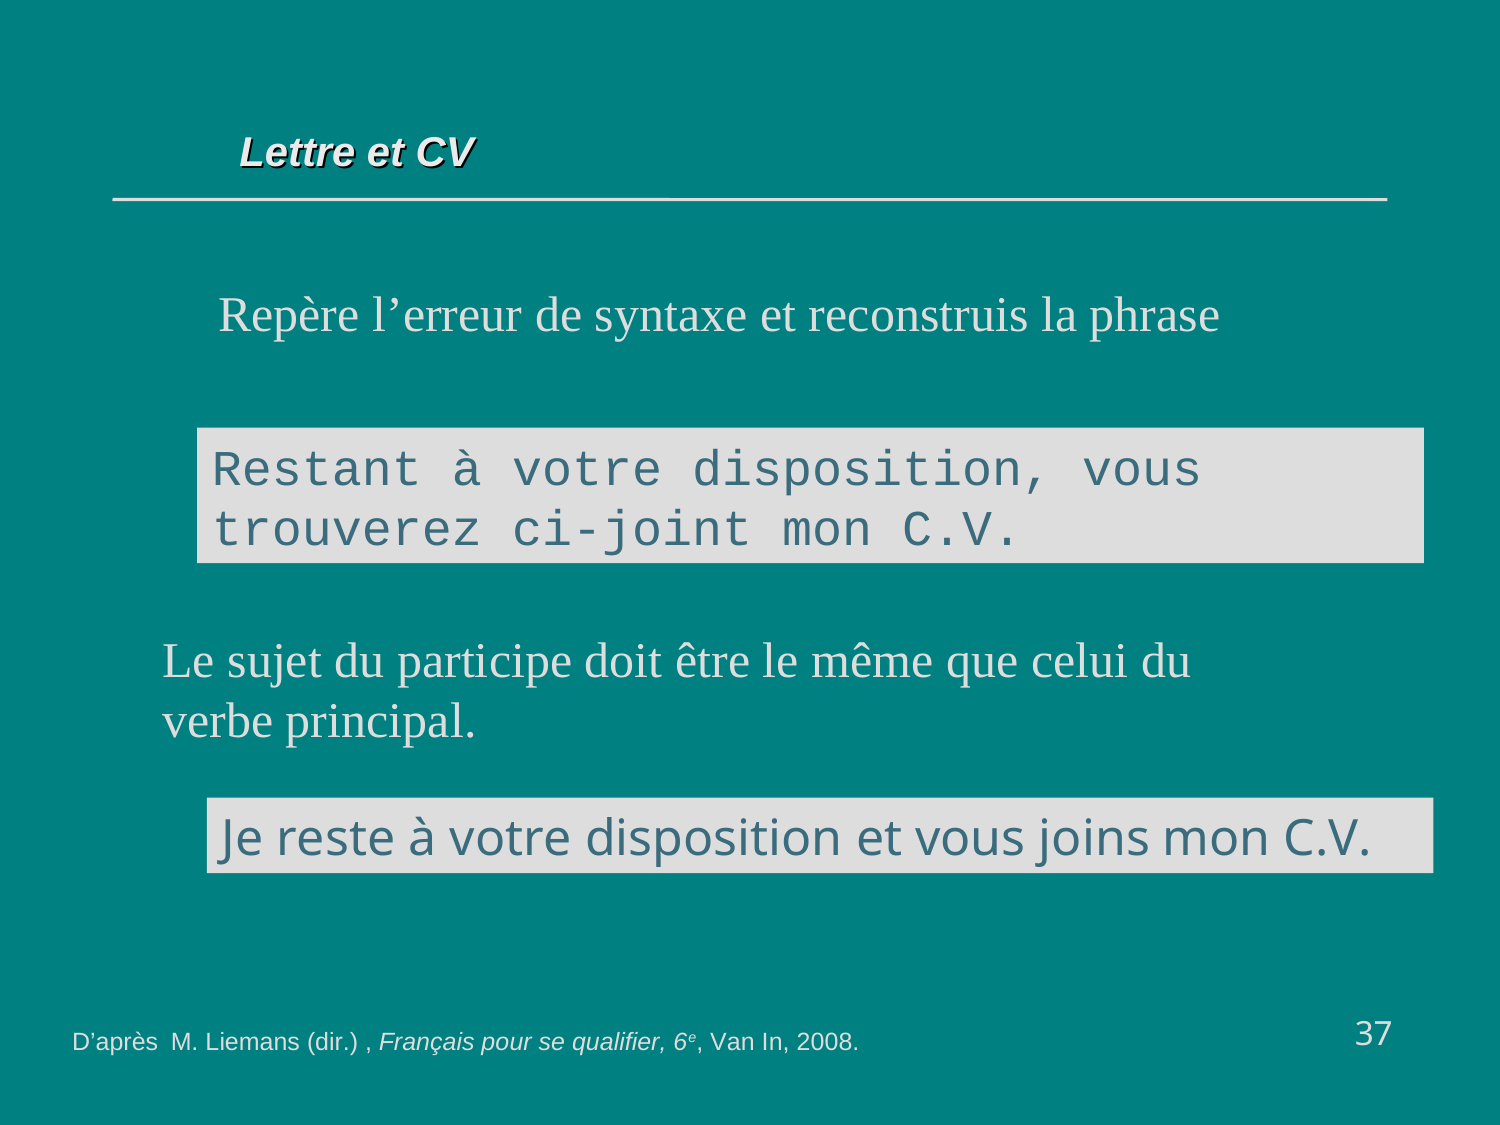

Lettre et CV
Repère l’erreur de syntaxe et reconstruis la phrase
Restant à votre disposition, vous trouverez ci-joint mon C.V.
Le sujet du participe doit être le même que celui du verbe principal.
Je reste à votre disposition et vous joins mon C.V.
D’après M. Liemans (dir.) , Français pour se qualifier, 6e, Van In, 2008.
37